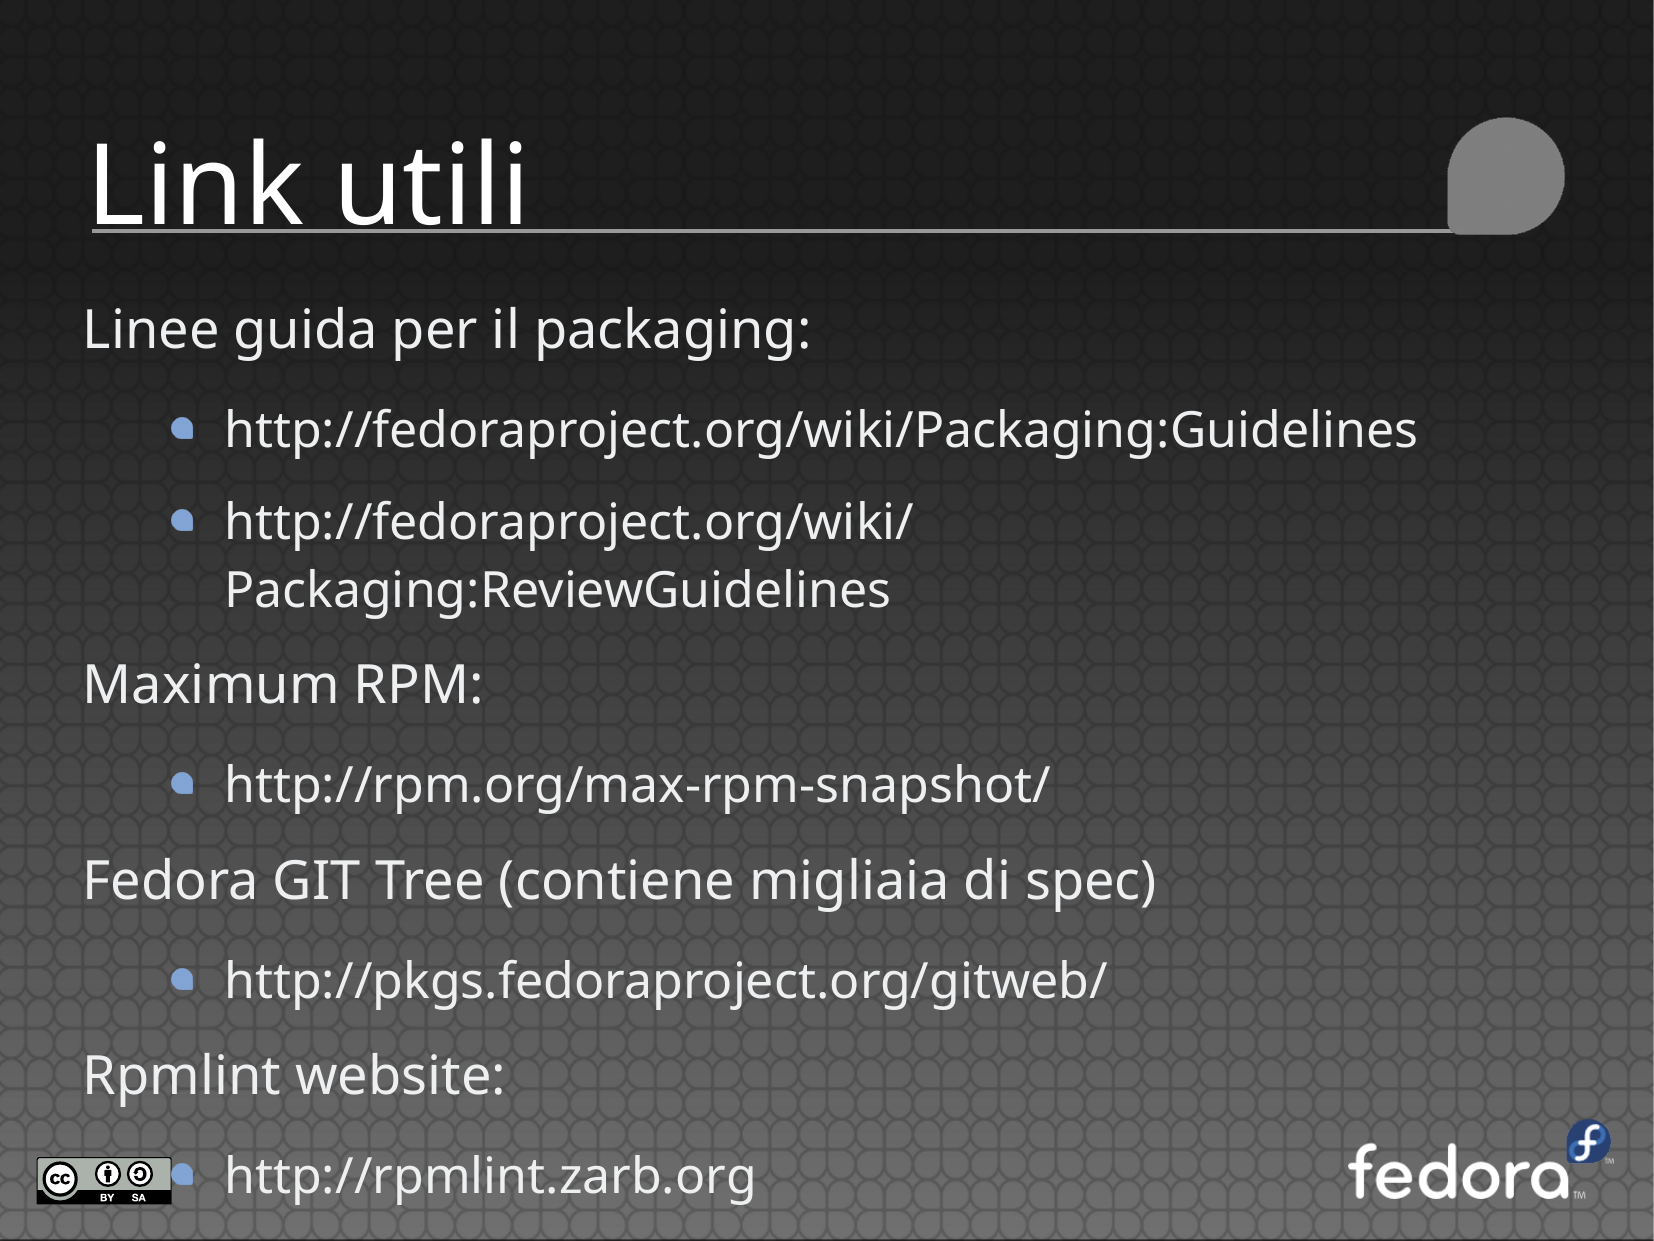

# Link utili
Linee guida per il packaging:
http://fedoraproject.org/wiki/Packaging:Guidelines
http://fedoraproject.org/wiki/Packaging:ReviewGuidelines
Maximum RPM:
http://rpm.org/max-rpm-snapshot/
Fedora GIT Tree (contiene migliaia di spec)
http://pkgs.fedoraproject.org/gitweb/
Rpmlint website:
http://rpmlint.zarb.org